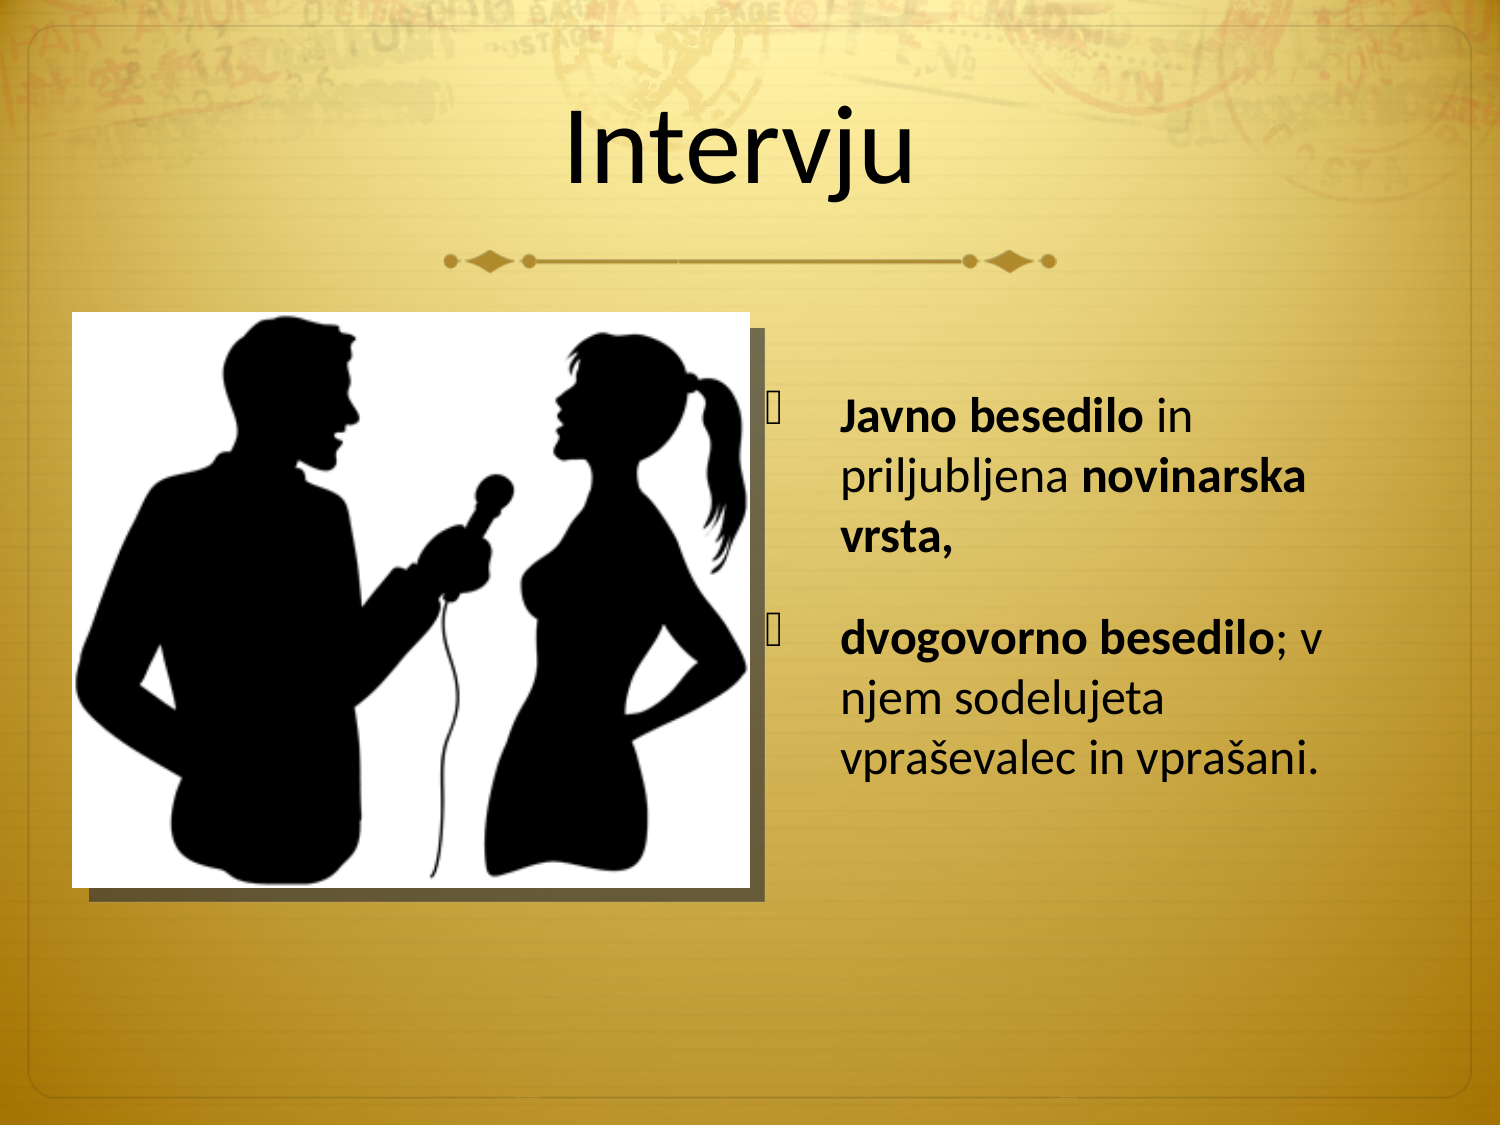

# Intervju
Javno besedilo in priljubljena novinarska vrsta,
dvogovorno besedilo; v njem sodelujeta vpraševalec in vprašani.